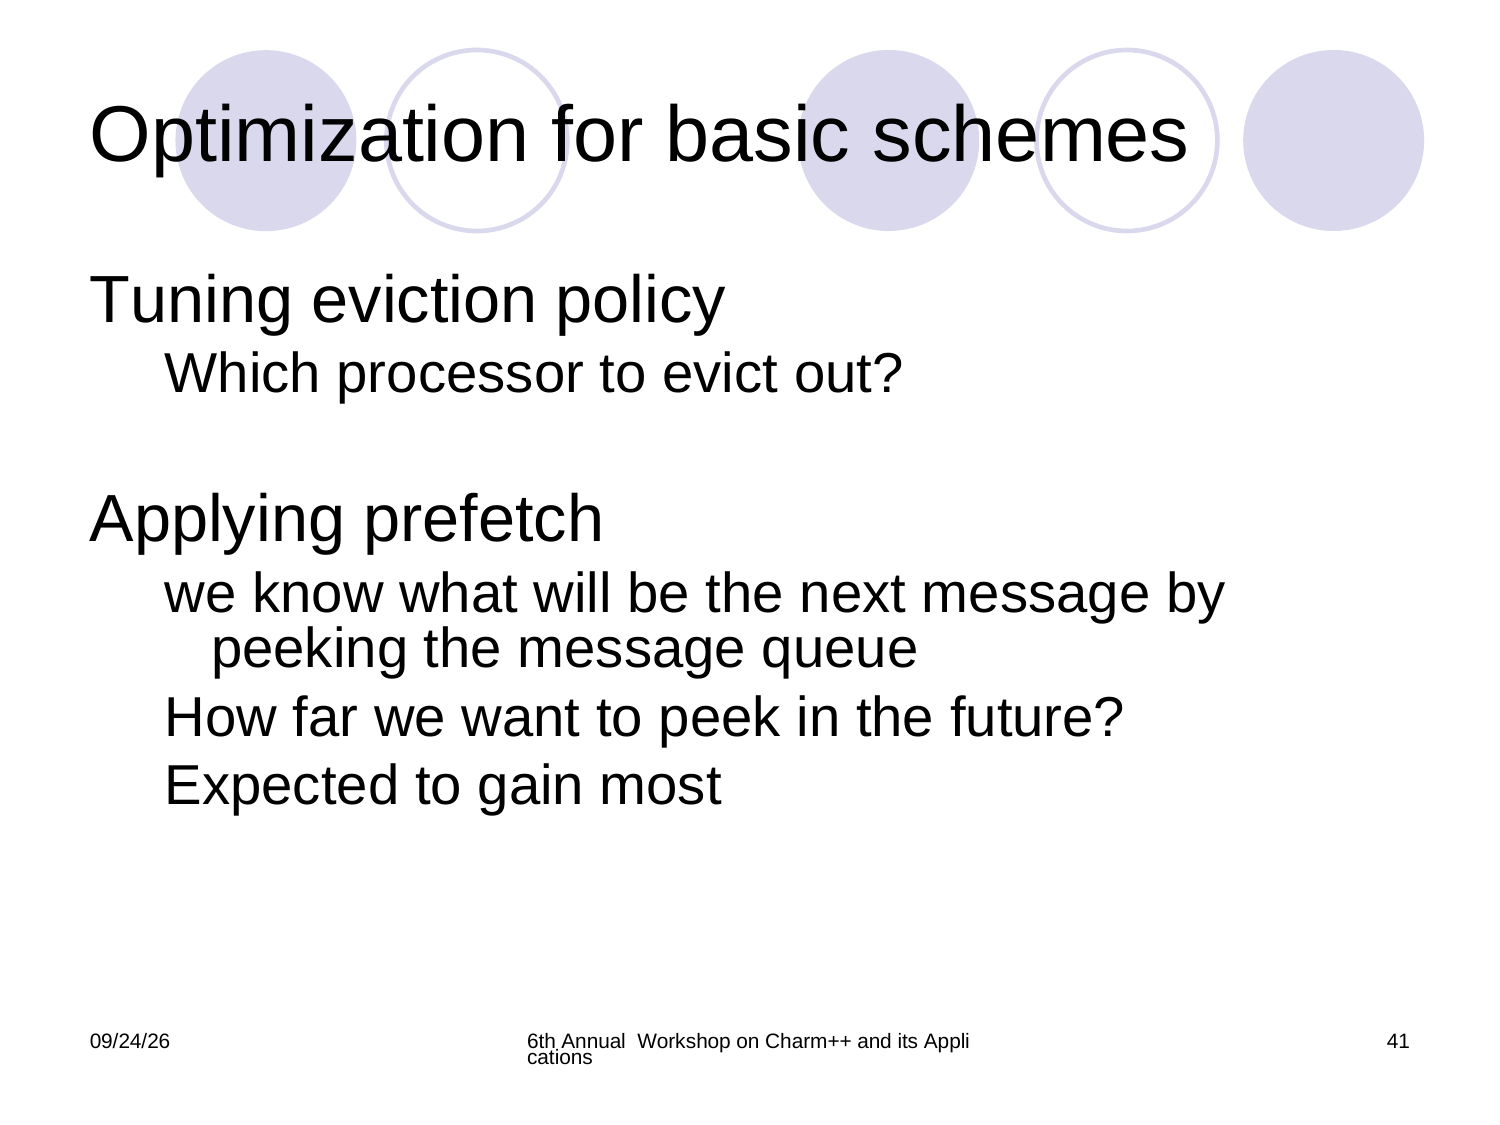

# Optimization for basic schemes
Tuning eviction policy
Which processor to evict out?
Applying prefetch
we know what will be the next message by peeking the message queue
How far we want to peek in the future?
Expected to gain most
6th Annual Workshop on Charm++ and its Applications
41